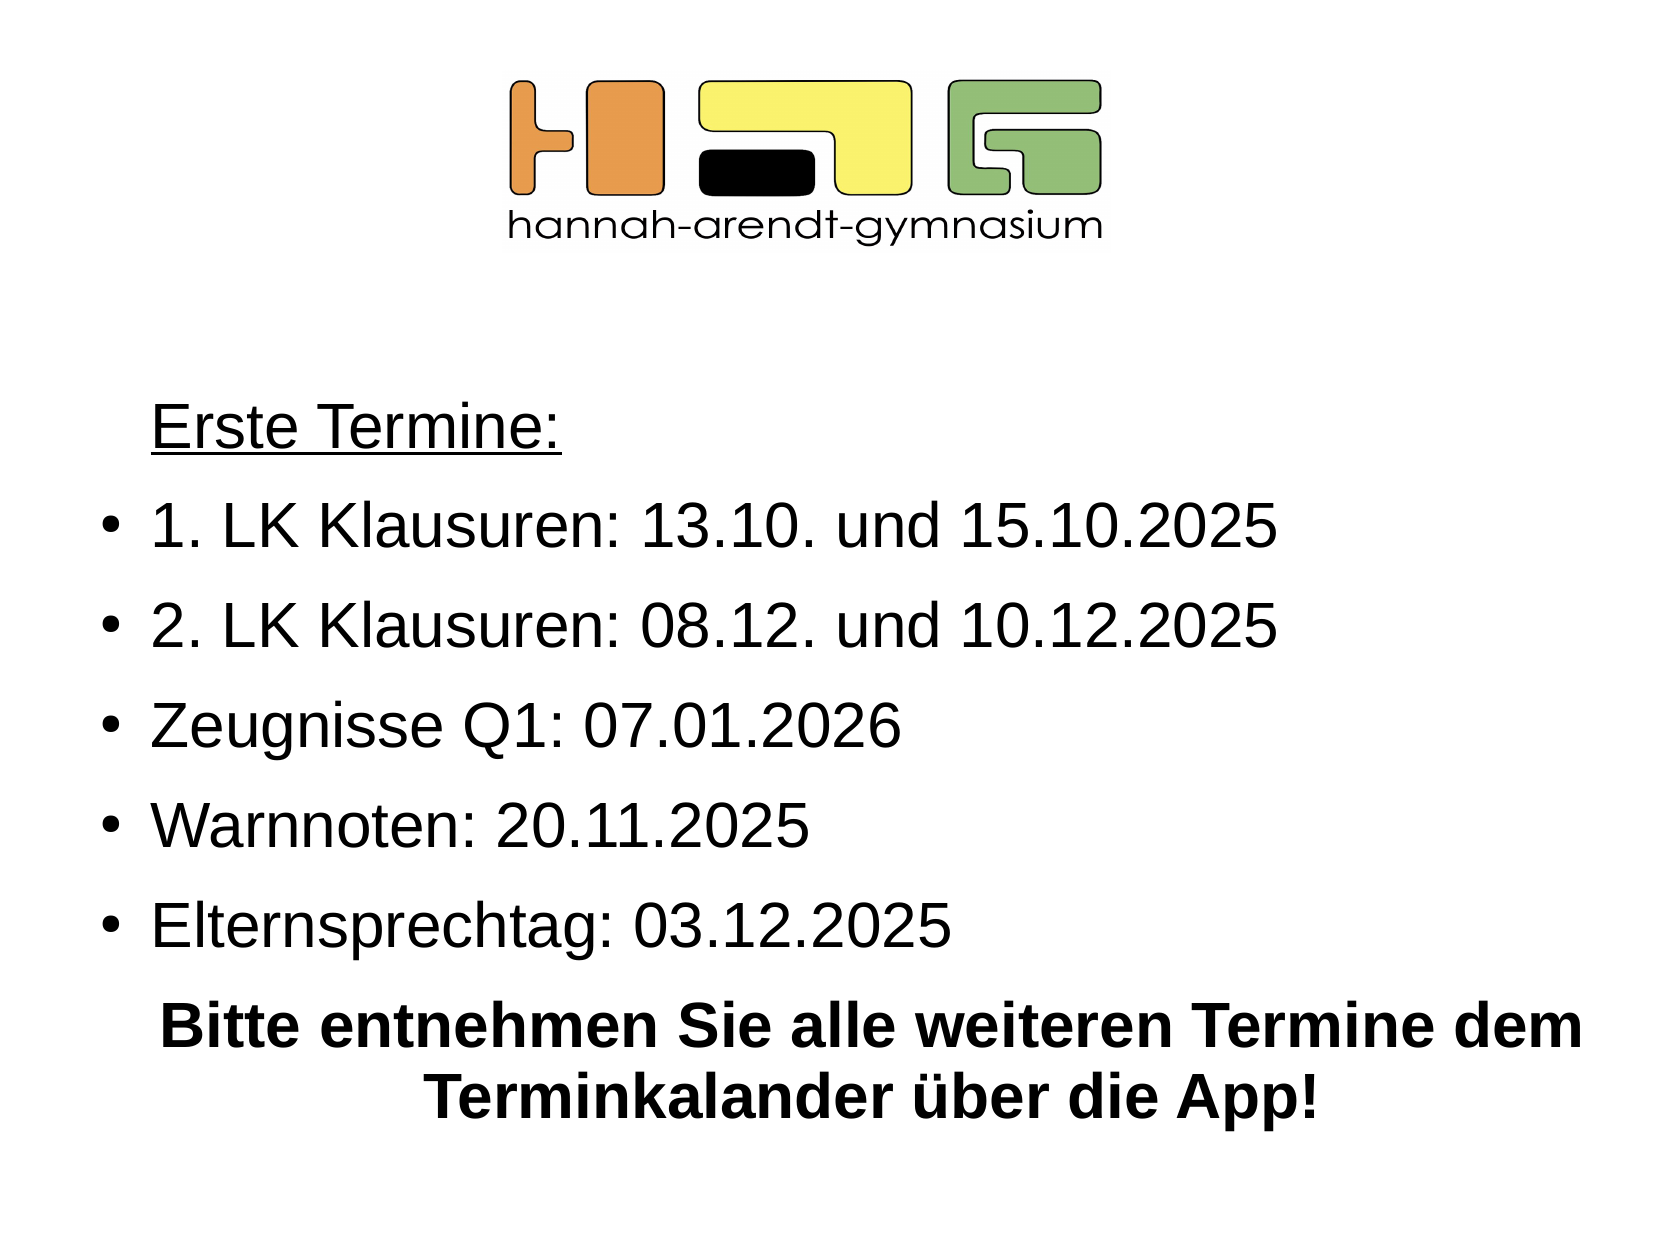

#
Erste Termine:
1. LK Klausuren: 13.10. und 15.10.2025
2. LK Klausuren: 08.12. und 10.12.2025
Zeugnisse Q1: 07.01.2026
Warnnoten: 20.11.2025
Elternsprechtag: 03.12.2025
Bitte entnehmen Sie alle weiteren Termine dem Terminkalander über die App!